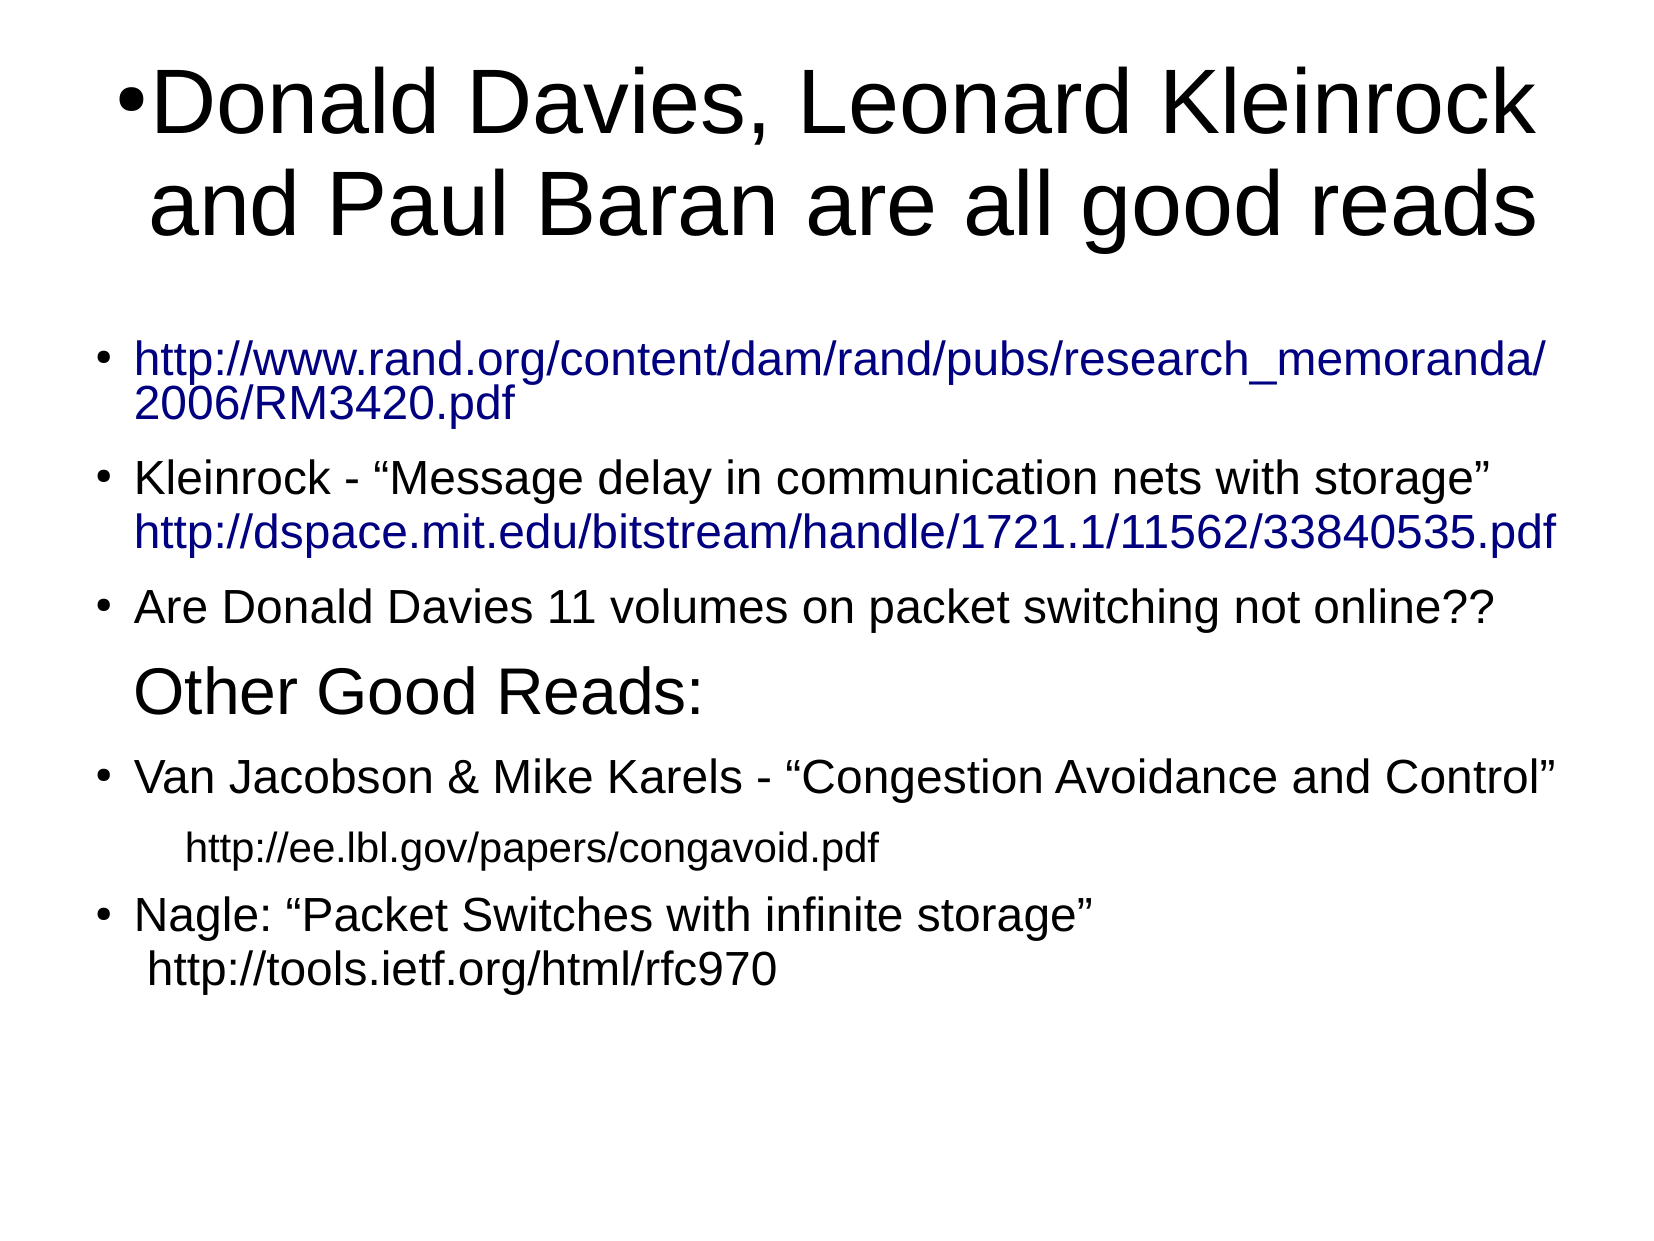

# Donald Davies, Leonard Kleinrock and Paul Baran are all good reads
http://www.rand.org/content/dam/rand/pubs/research_memoranda/2006/RM3420.pdf
Kleinrock - “Message delay in communication nets with storage” http://dspace.mit.edu/bitstream/handle/1721.1/11562/33840535.pdf
Are Donald Davies 11 volumes on packet switching not online??
Other Good Reads:
Van Jacobson & Mike Karels - “Congestion Avoidance and Control”
http://ee.lbl.gov/papers/congavoid.pdf
Nagle: “Packet Switches with infinite storage”
 http://tools.ietf.org/html/rfc970